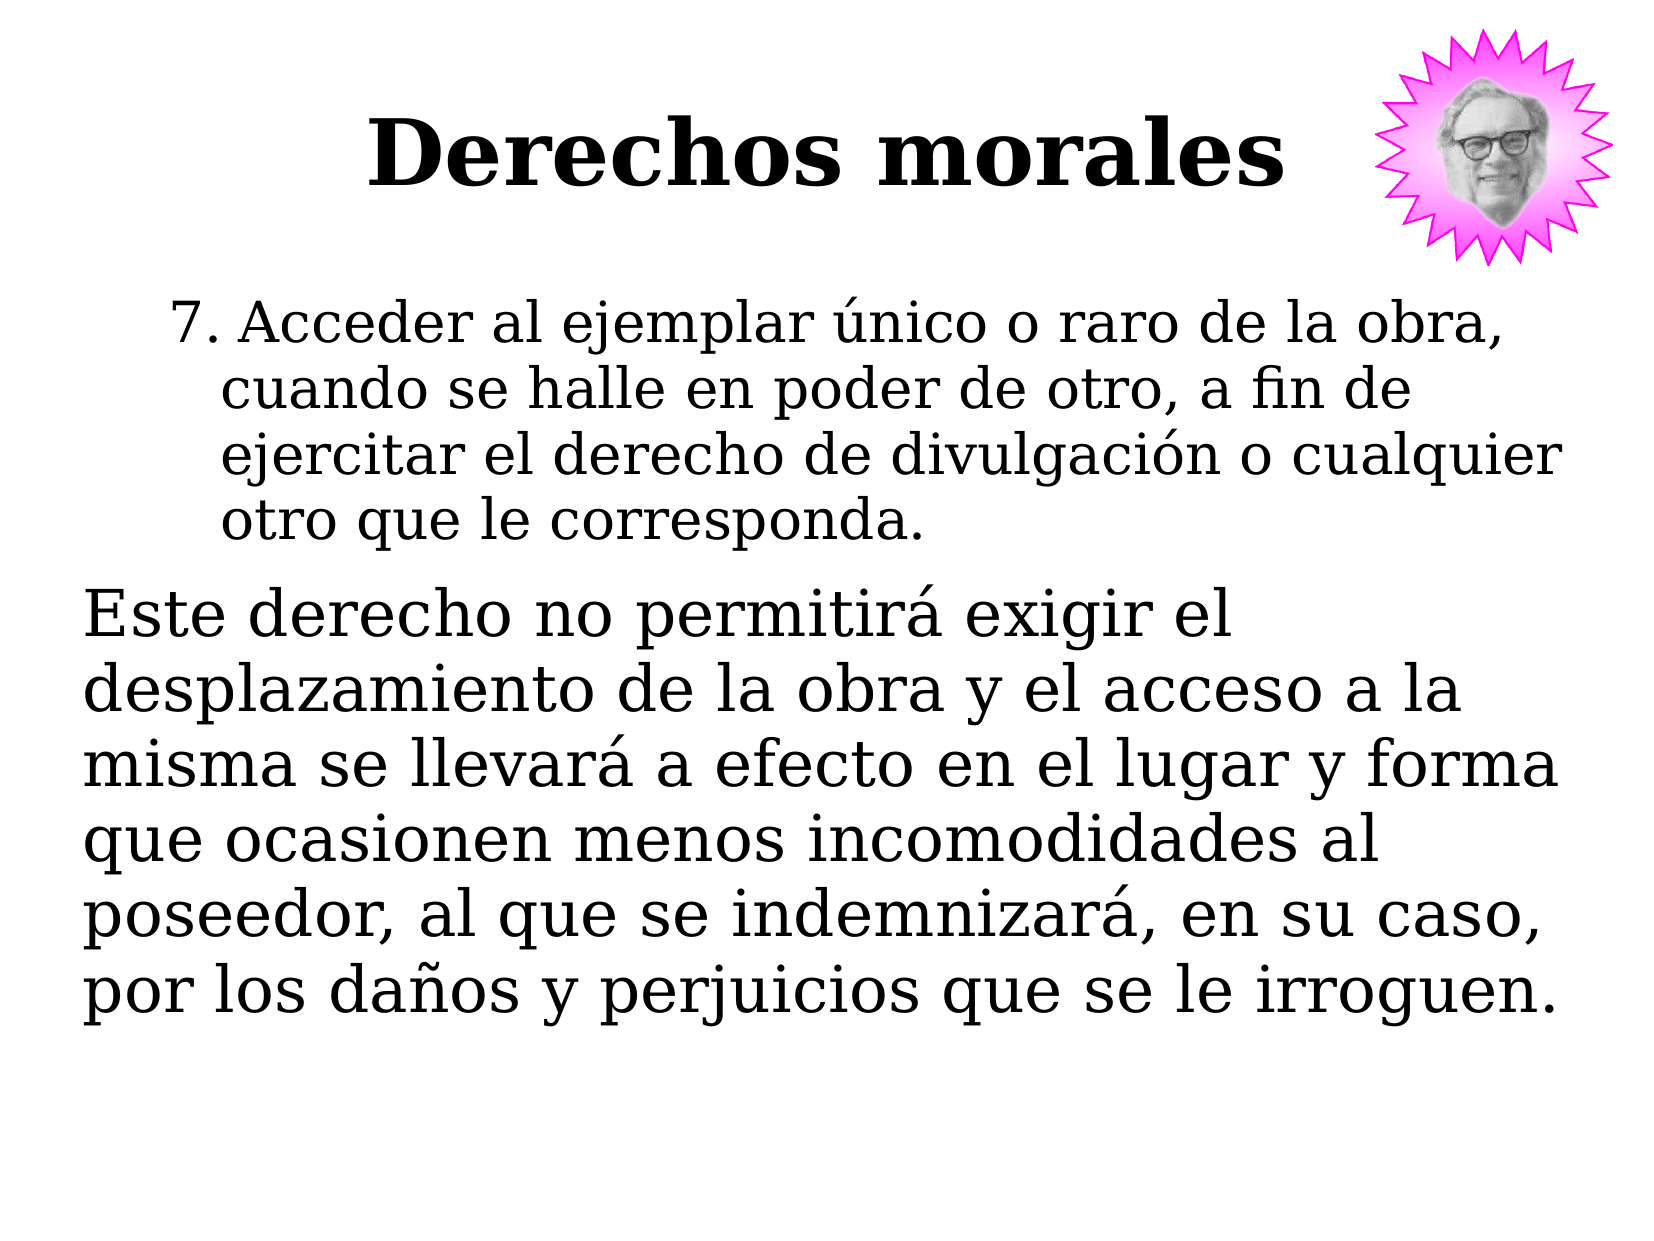

# Derechos morales
 Acceder al ejemplar único o raro de la obra, cuando se halle en poder de otro, a fin de ejercitar el derecho de divulgación o cualquier otro que le corresponda.
Este derecho no permitirá exigir el desplazamiento de la obra y el acceso a la misma se llevará a efecto en el lugar y forma que ocasionen menos incomodidades al poseedor, al que se indemnizará, en su caso, por los daños y perjuicios que se le irroguen.